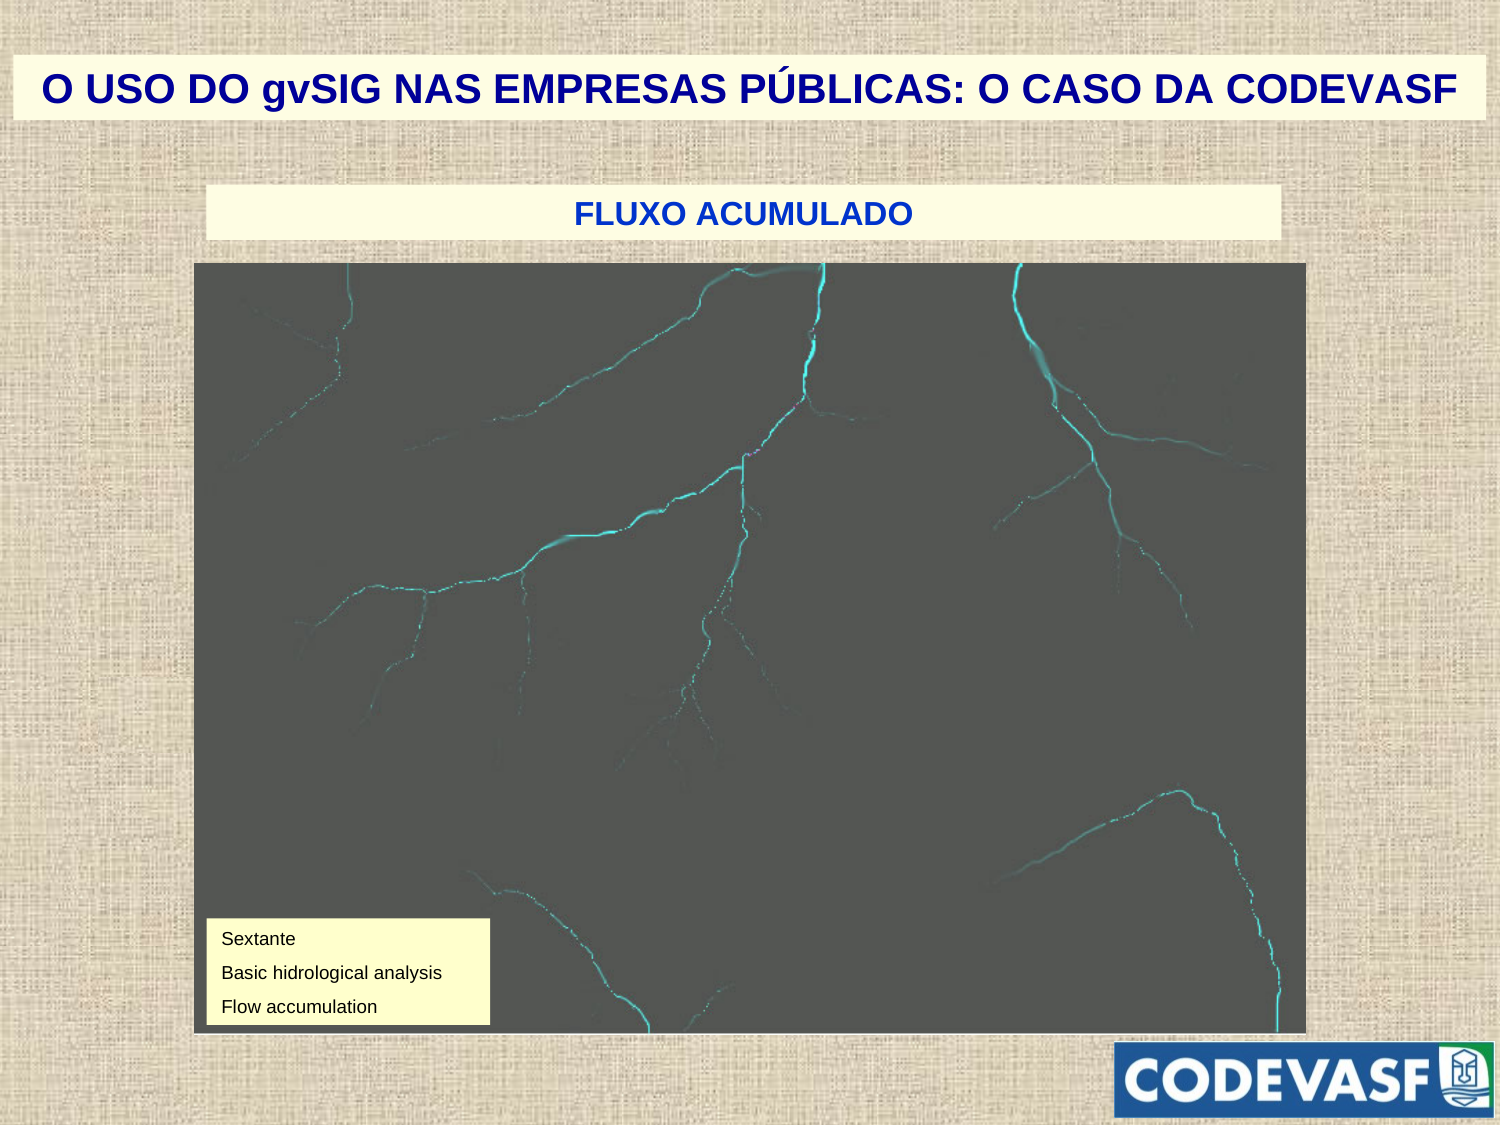

O USO DO gvSIG NAS EMPRESAS PÚBLICAS: O CASO DA CODEVASF
FLUXO ACUMULADO
Sextante
Basic hidrological analysis
Flow accumulation